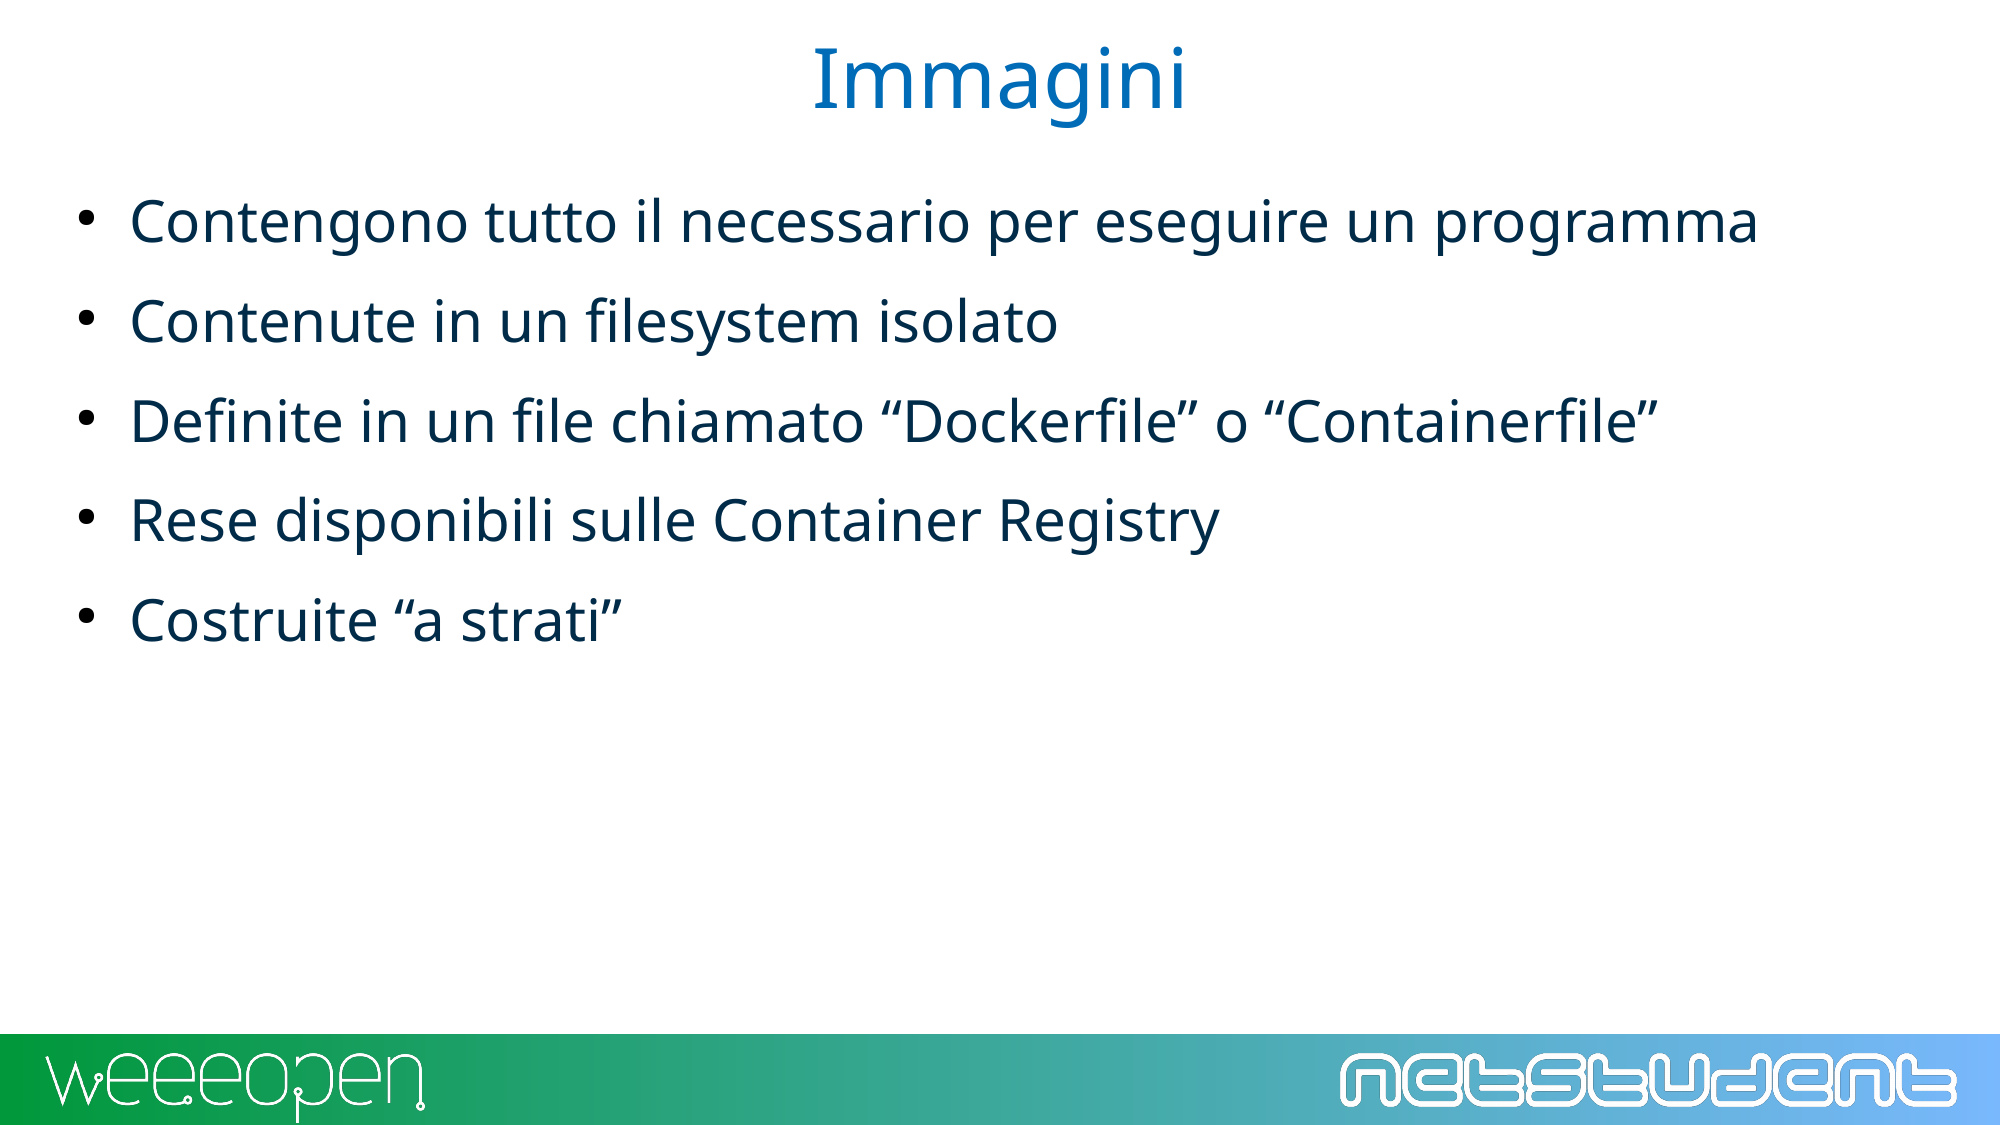

# Immagini
Contengono tutto il necessario per eseguire un programma
Contenute in un filesystem isolato
Definite in un file chiamato “Dockerfile” o “Containerfile”
Rese disponibili sulle Container Registry
Costruite “a strati”